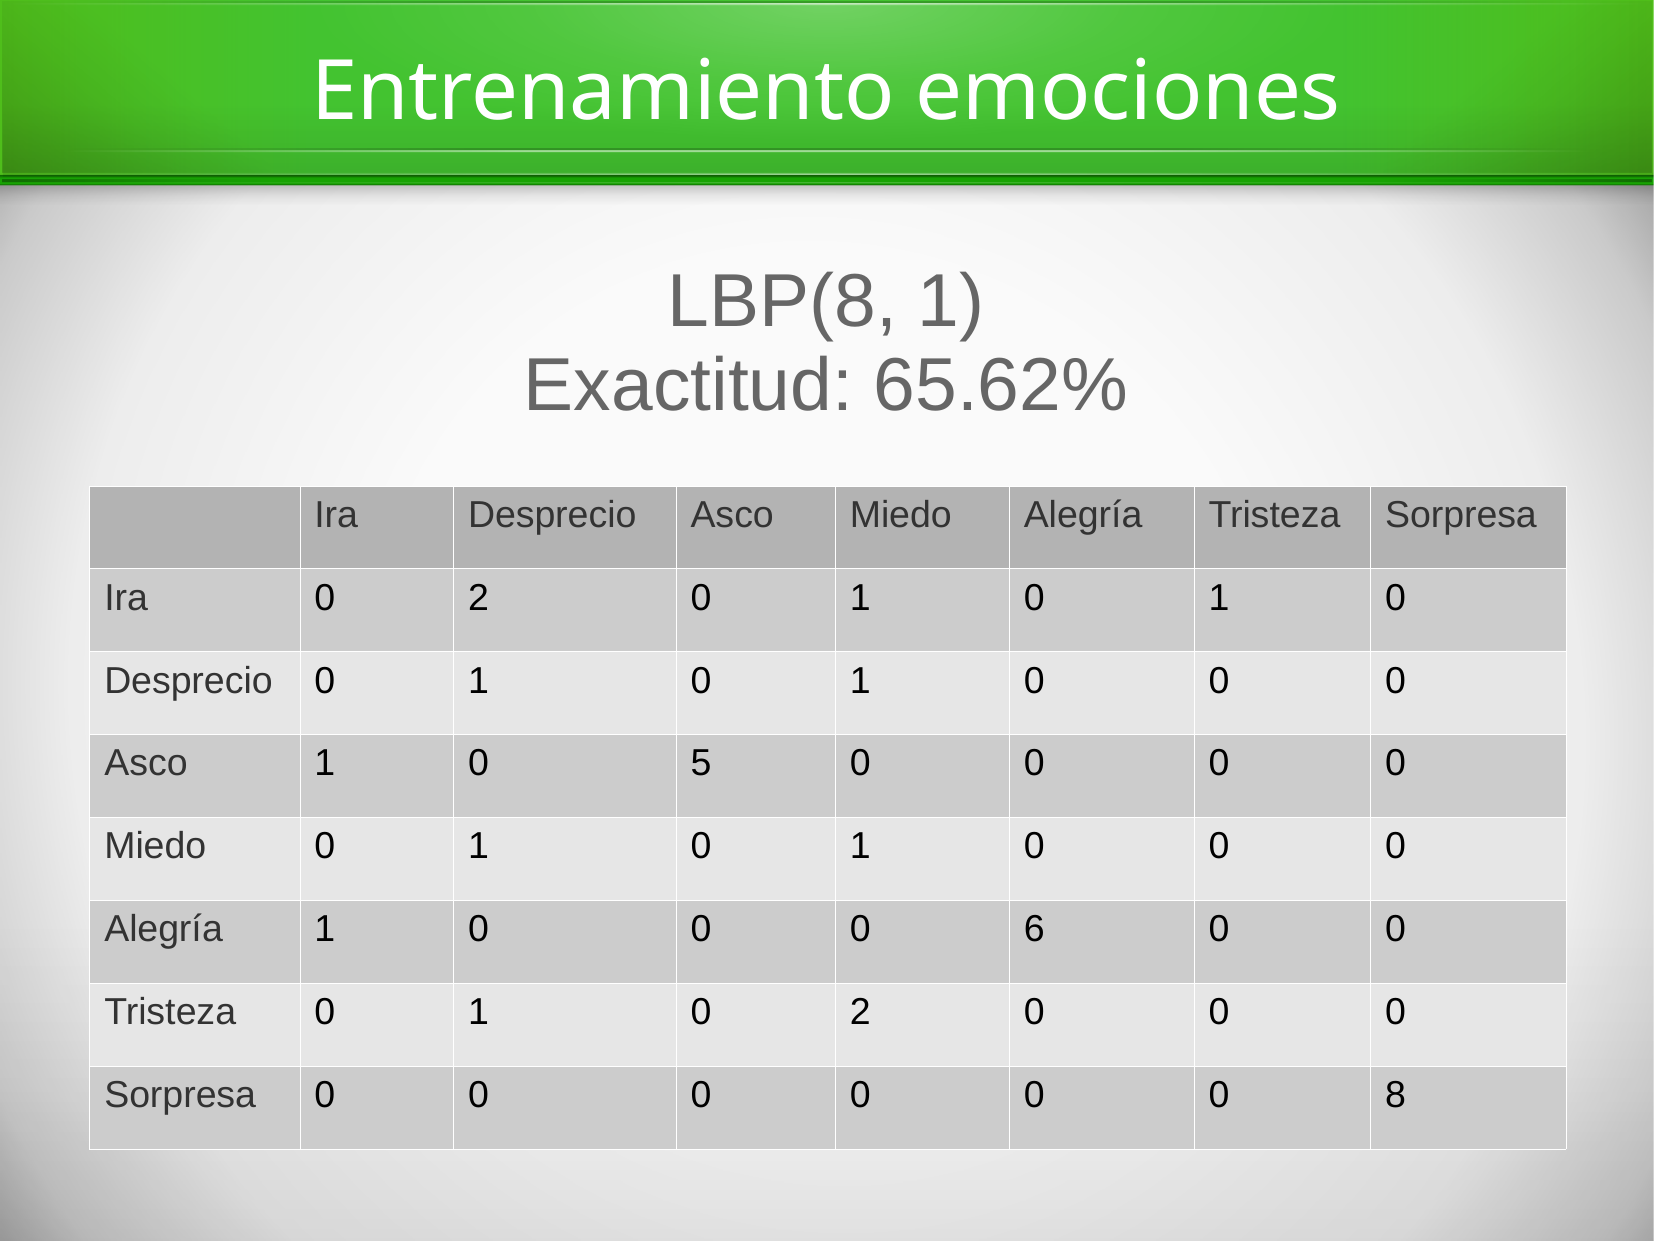

# Entrenamiento emociones
LBP(8, 1)
Exactitud: 65.62%
| | Ira | Desprecio | Asco | Miedo | Alegría | Tristeza | Sorpresa |
| --- | --- | --- | --- | --- | --- | --- | --- |
| Ira | 0 | 2 | 0 | 1 | 0 | 1 | 0 |
| Desprecio | 0 | 1 | 0 | 1 | 0 | 0 | 0 |
| Asco | 1 | 0 | 5 | 0 | 0 | 0 | 0 |
| Miedo | 0 | 1 | 0 | 1 | 0 | 0 | 0 |
| Alegría | 1 | 0 | 0 | 0 | 6 | 0 | 0 |
| Tristeza | 0 | 1 | 0 | 2 | 0 | 0 | 0 |
| Sorpresa | 0 | 0 | 0 | 0 | 0 | 0 | 8 |